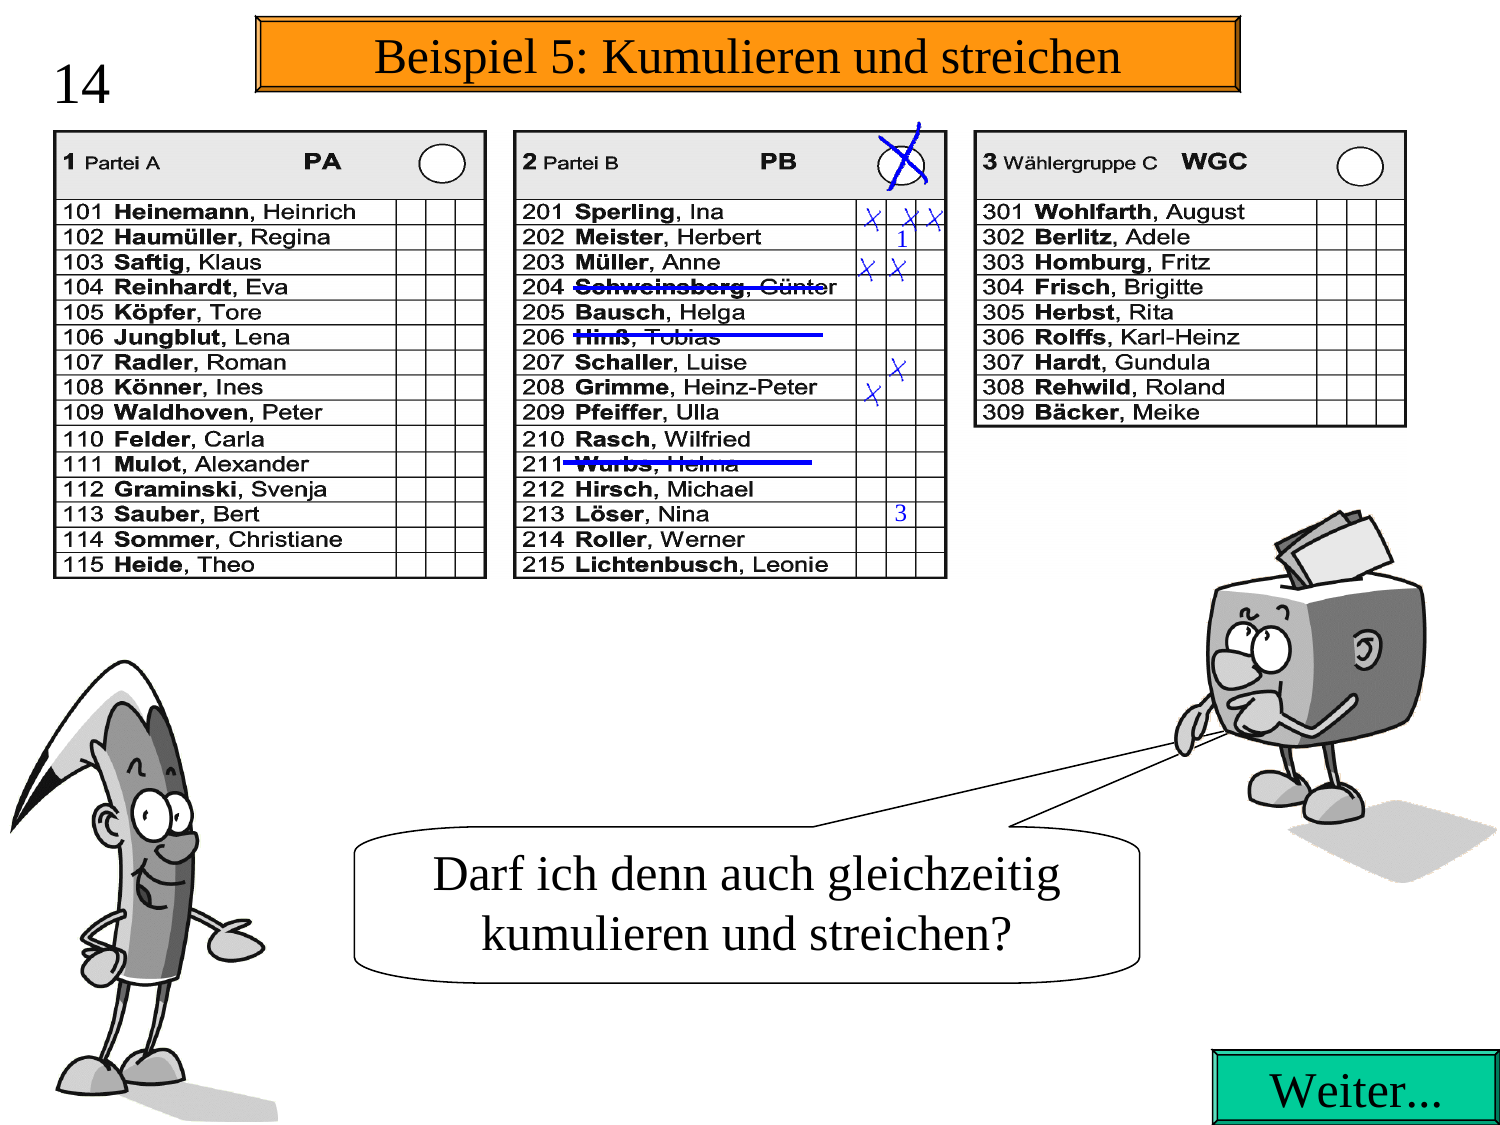

Beispiel 5: Kumulieren und streichen
14
1
3
Darf ich denn auch gleichzeitig kumulieren und streichen?
Weiter...